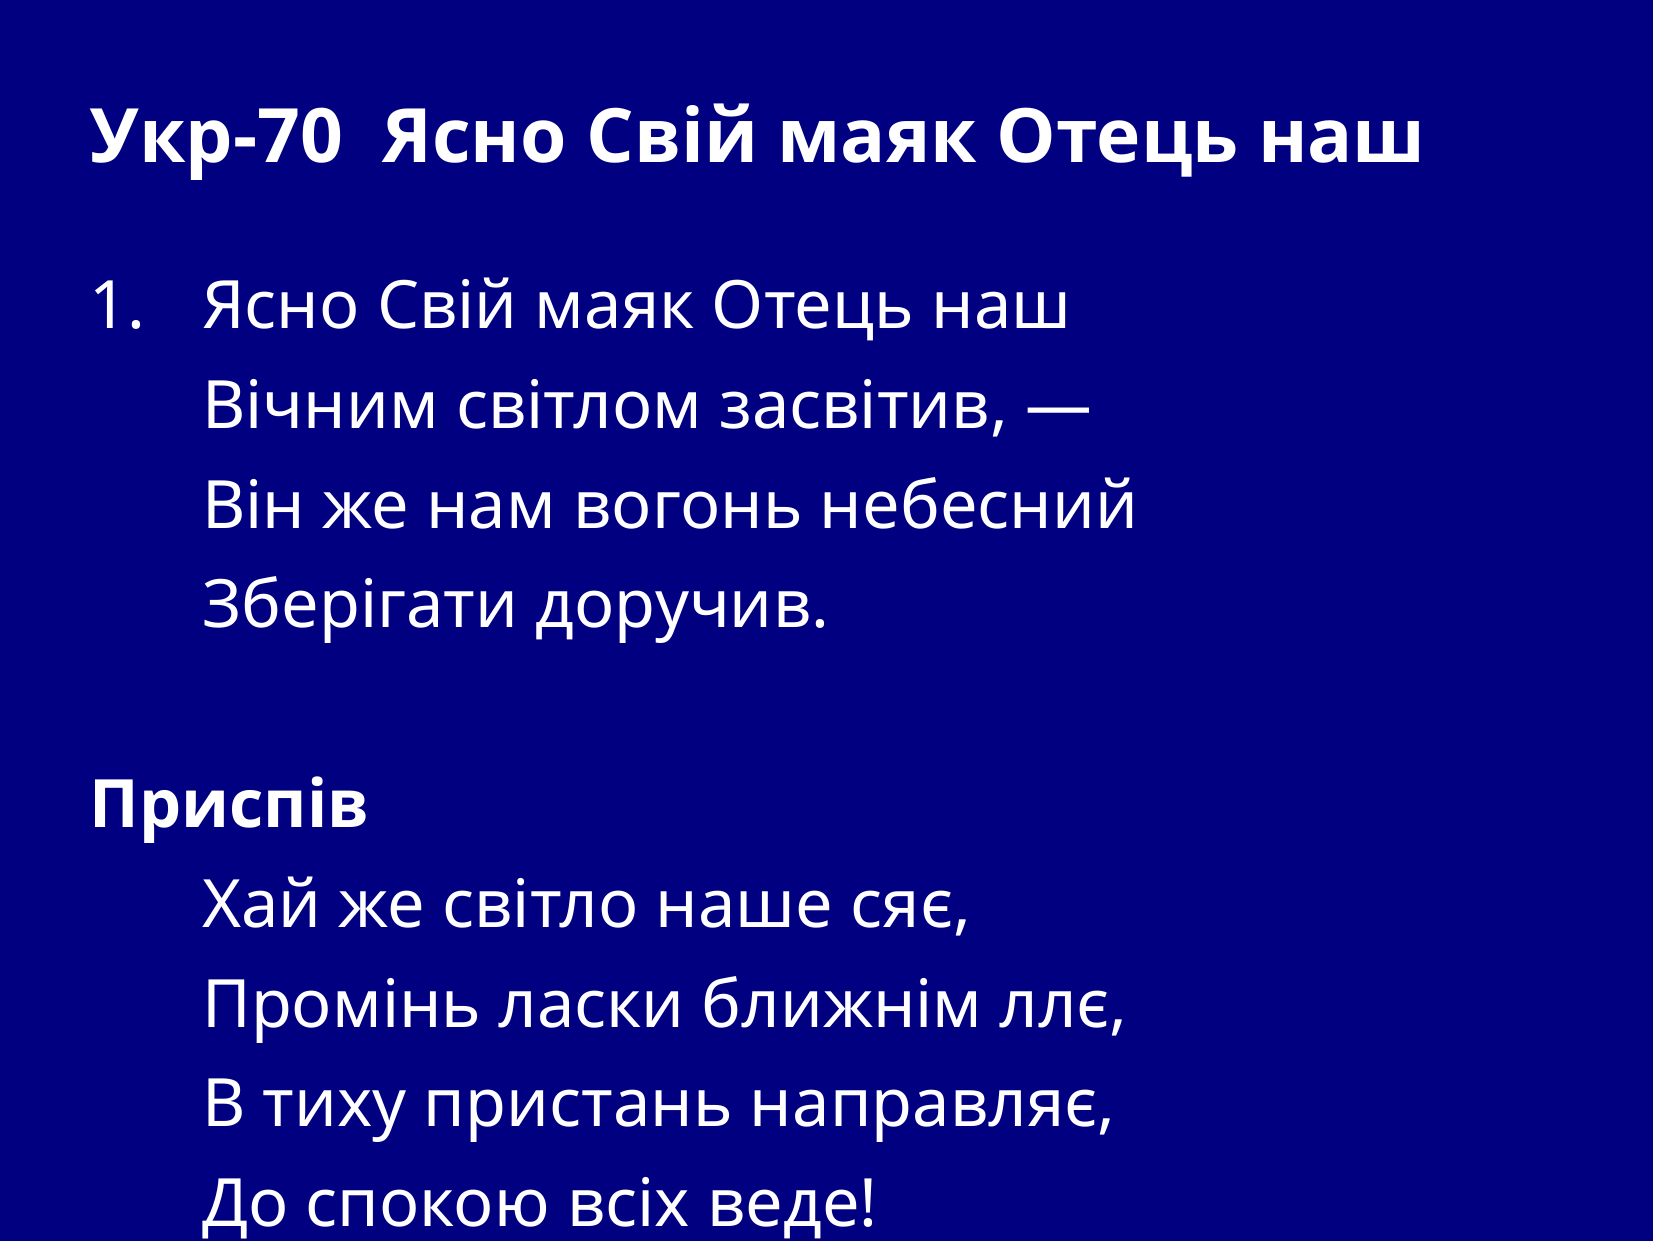

Укр-70 Ясно Свій маяк Отець наш
1.	Ясно Свій маяк Отець наш
	Вічним світлом засвітив, ―
	Він же нам вогонь небесний
	Зберігати доручив.
Приспів
	Хай же світло наше сяє,
	Промінь ласки ближнім ллє,
	В тиху пристань направляє,
	До спокою всіх веде!